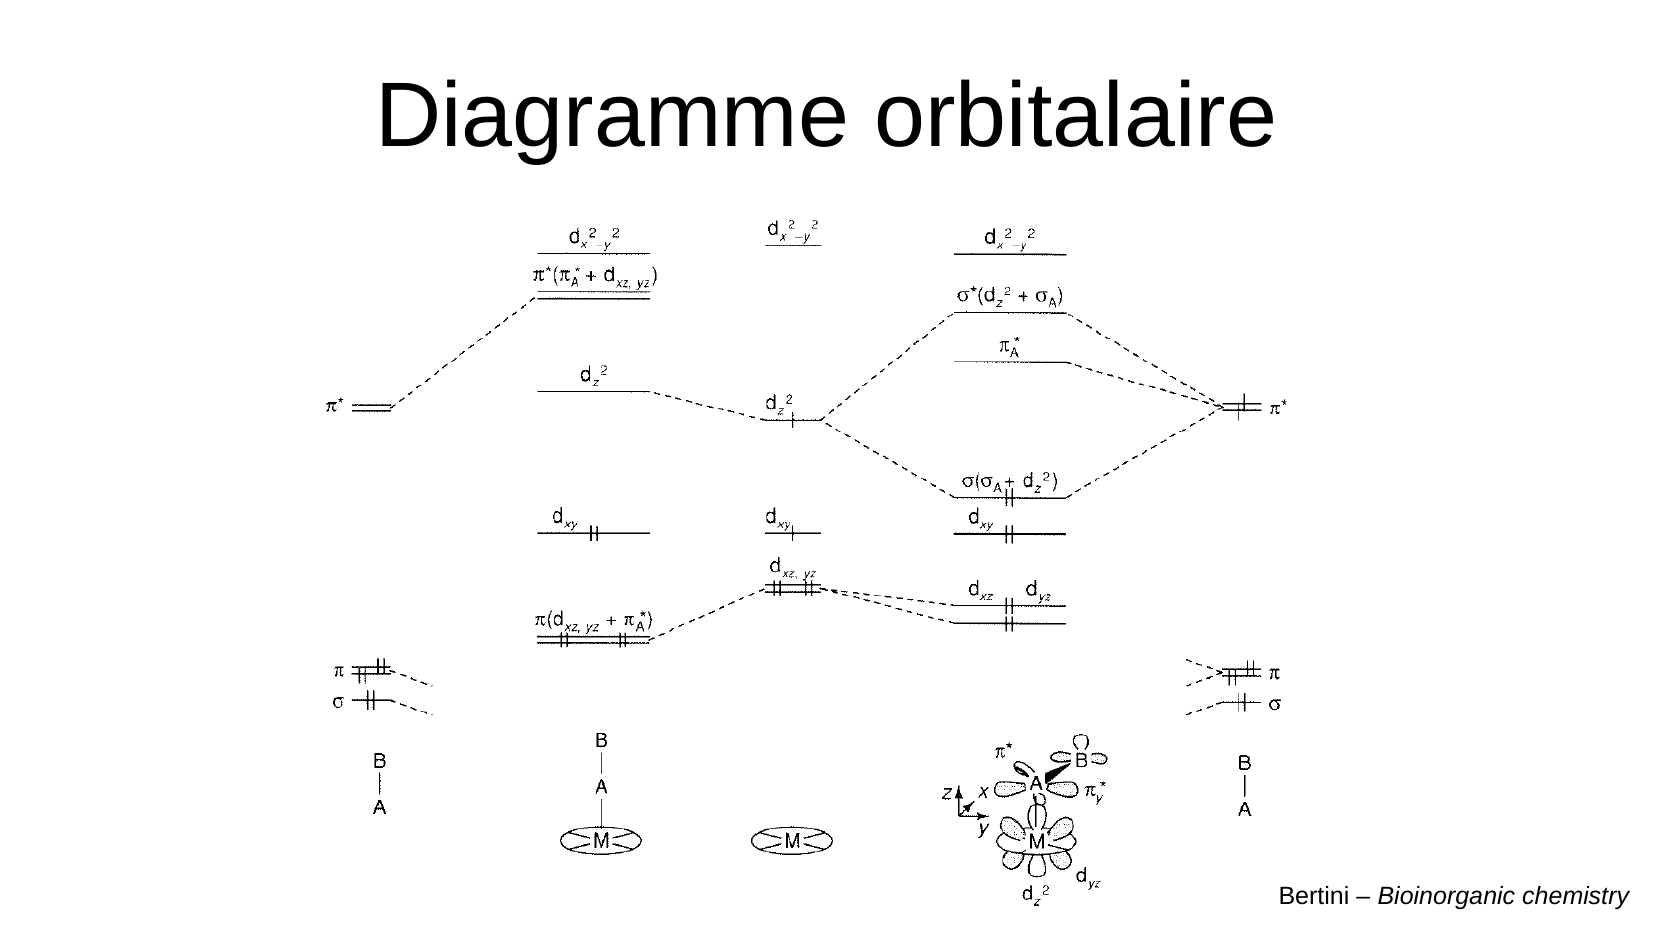

# Diagramme orbitalaire
Bertini – Bioinorganic chemistry